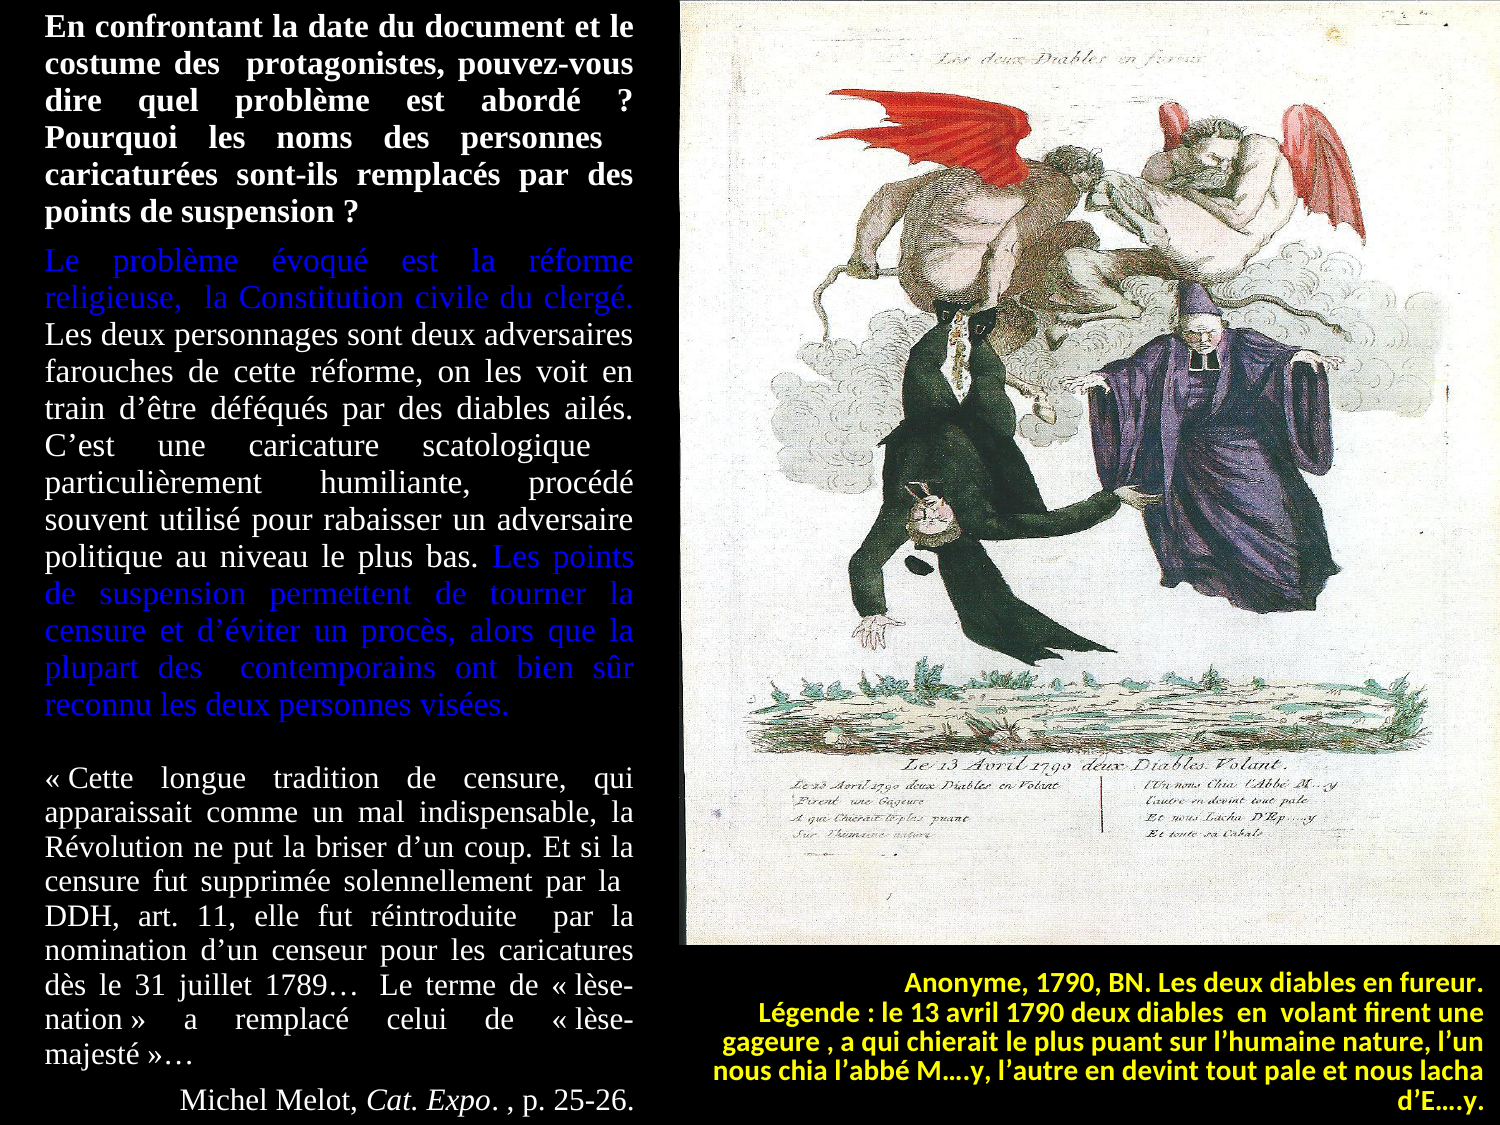

En confrontant la date du document et le costume des protagonistes, pouvez-vous dire quel problème est abordé ? Pourquoi les noms des personnes caricaturées sont-ils remplacés par des points de suspension ?
Le problème évoqué est la réforme religieuse, la Constitution civile du clergé. Les deux personnages sont deux adversaires farouches de cette réforme, on les voit en train d’être déféqués par des diables ailés. C’est une caricature scatologique particulièrement humiliante, procédé souvent utilisé pour rabaisser un adversaire politique au niveau le plus bas. Les points de suspension permettent de tourner la censure et d’éviter un procès, alors que la plupart des contemporains ont bien sûr reconnu les deux personnes visées.
« Cette longue tradition de censure, qui apparaissait comme un mal indispensable, la Révolution ne put la briser d’un coup. Et si la censure fut supprimée solennellement par la DDH, art. 11, elle fut réintroduite par la nomination d’un censeur pour les caricatures dès le 31 juillet 1789…  Le terme de « lèse-nation » a remplacé celui de « lèse-majesté »…
Michel Melot, Cat. Expo. , p. 25-26.
Anonyme, 1790, BN. Les deux diables en fureur.
Légende : le 13 avril 1790 deux diables en volant firent une gageure , a qui chierait le plus puant sur l’humaine nature, l’un nous chia l’abbé M….y, l’autre en devint tout pale et nous lacha d’E….y.